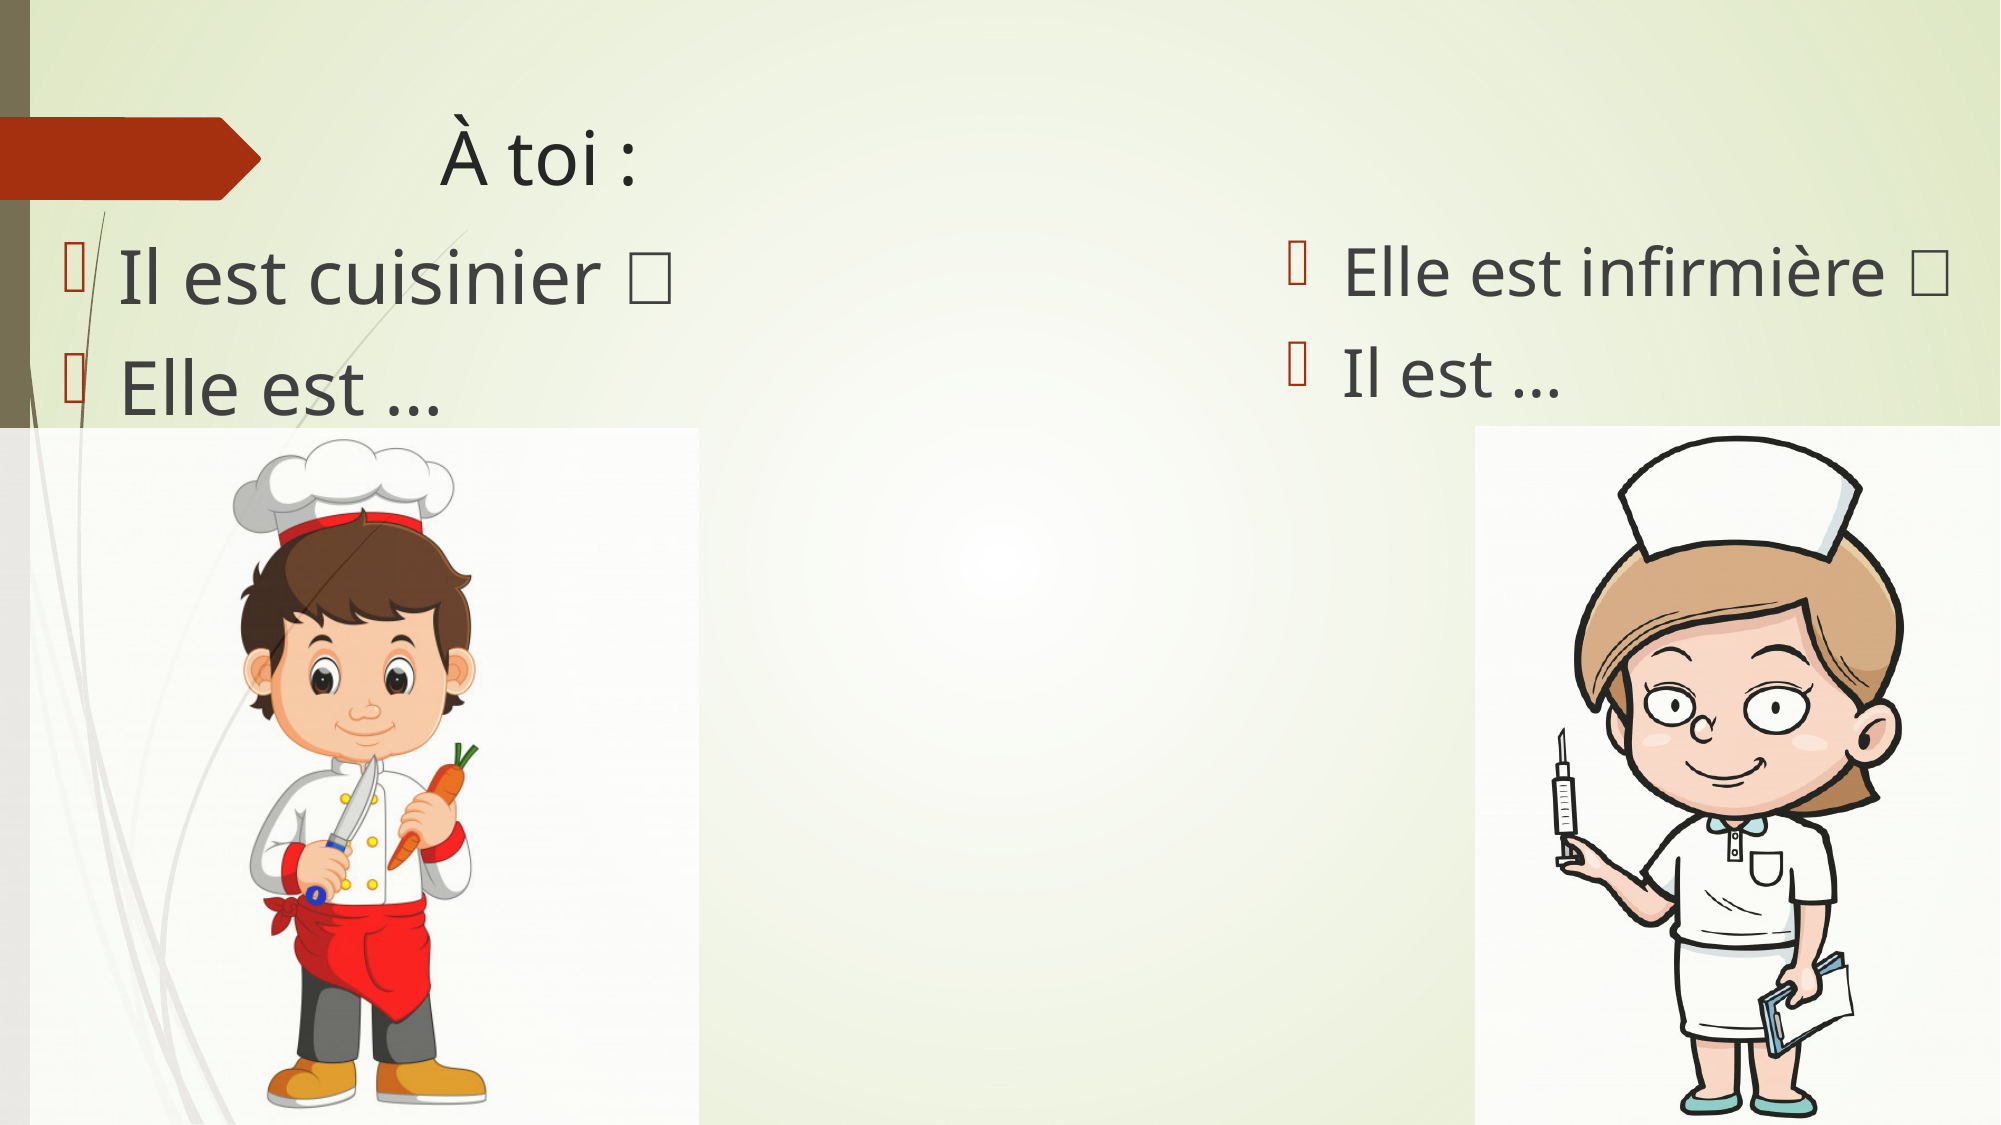

# À toi :
Il est cuisinier 
Elle est …
Elle est infirmière 
Il est …